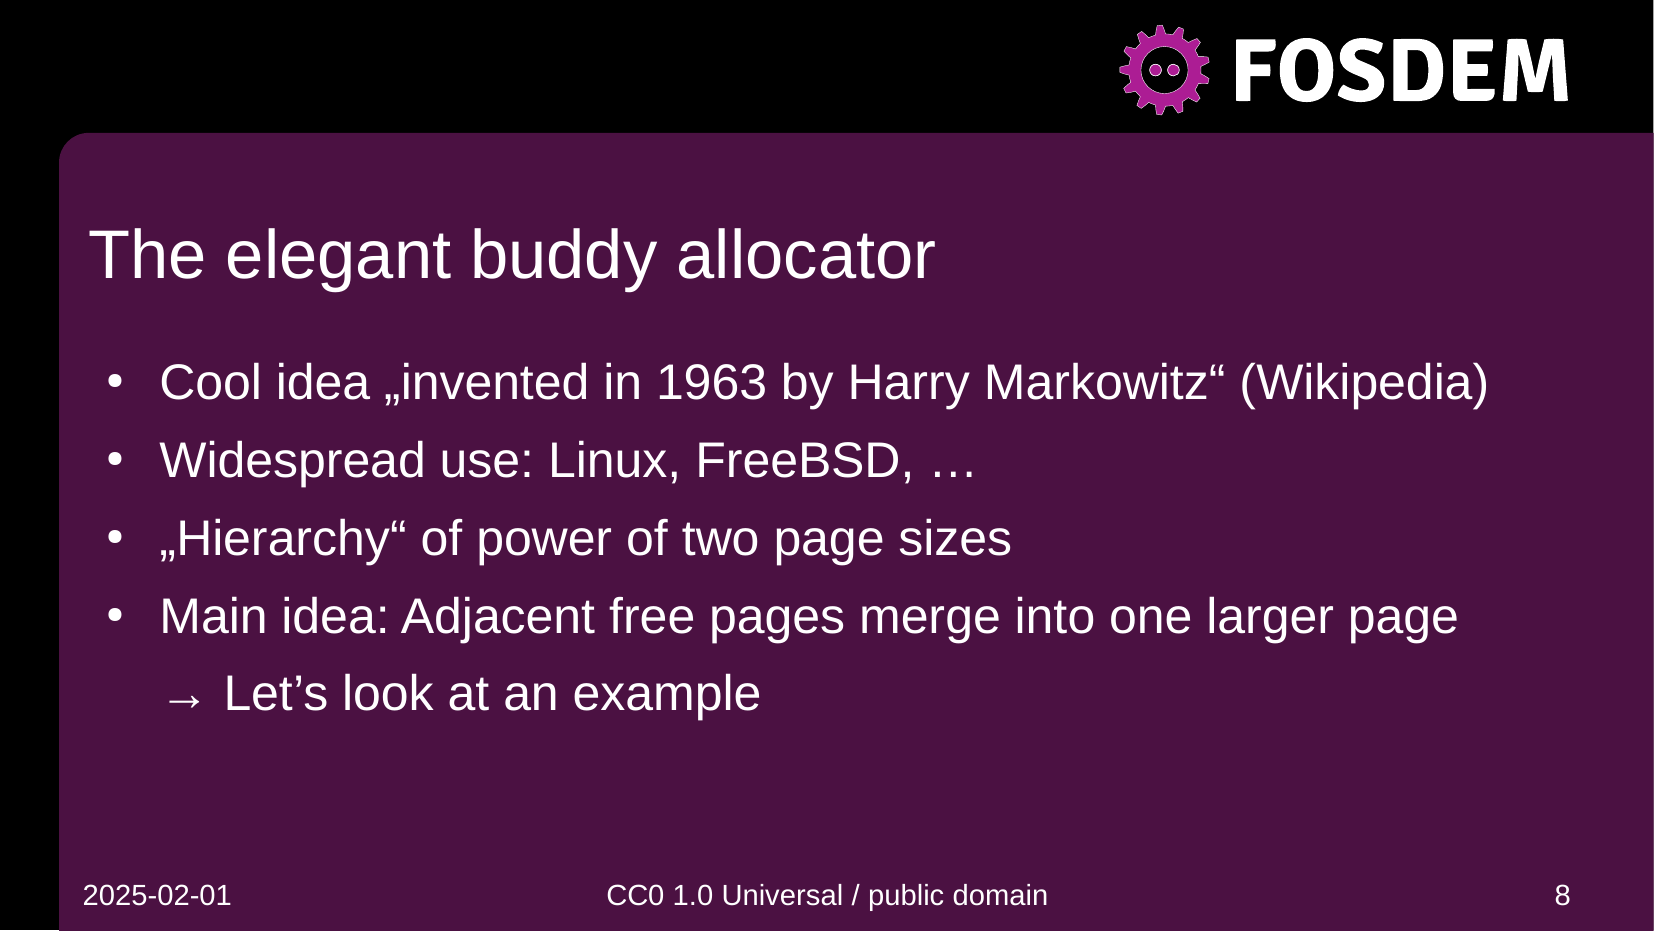

# The elegant buddy allocator
Cool idea „invented in 1963 by Harry Markowitz“ (Wikipedia)
Widespread use: Linux, FreeBSD, …
„Hierarchy“ of power of two page sizes
Main idea: Adjacent free pages merge into one larger page
→ Let’s look at an example